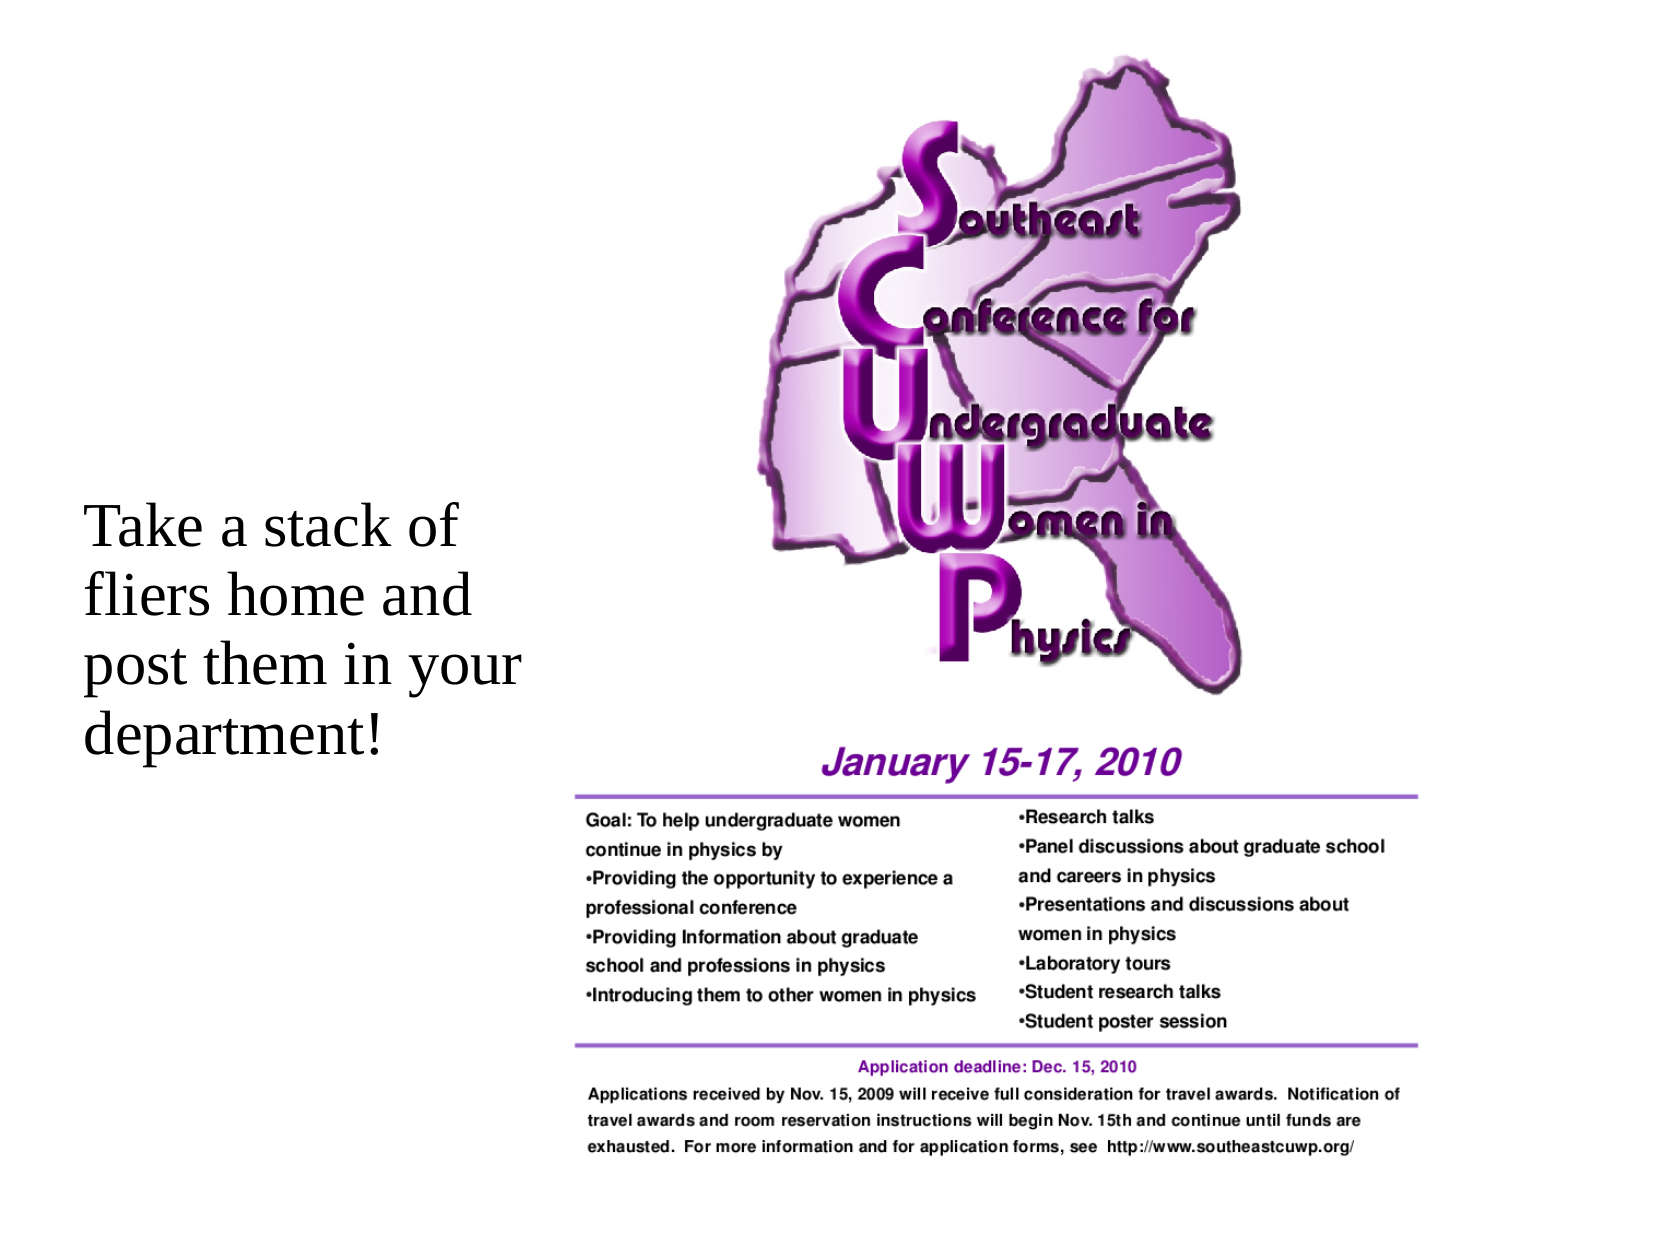

Take a stack of fliers home and post them in your department!